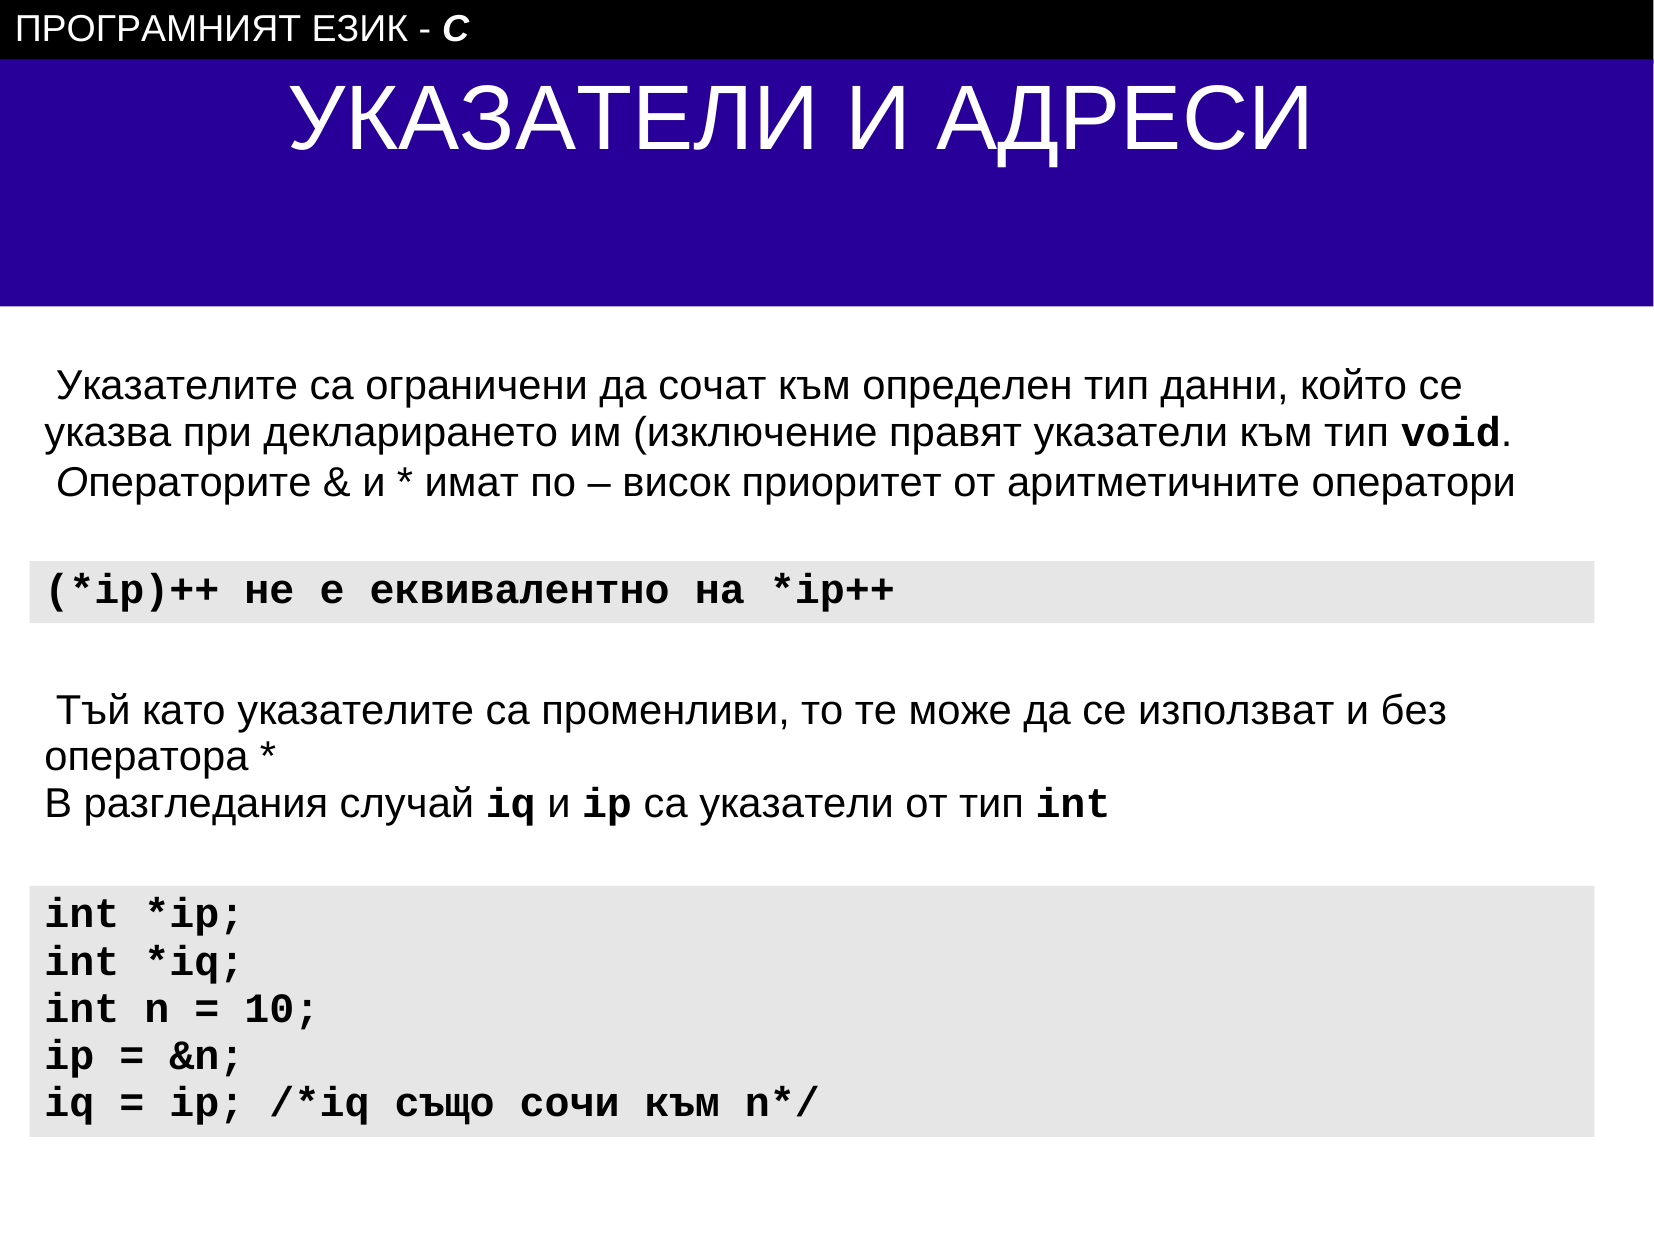

ПРОГРАМНИЯT ЕЗИК - С
			 УКАЗАТЕЛИ И АДРЕСИ
 Указателите са ограничени да сочат към определен тип данни, който се указва при декларирането им (изключение правят указатели към тип void.
 Операторите & и * имат по – висок приоритет от аритметичните оператори
(*ip)++ не е еквивалентно на *ip++
 Тъй като указателите са променливи, то те може да се използват и без оператора *
В разгледания случай iq и ip са указатели от тип int
int *ip;
int *iq;
int n = 10;
ip = &n;
iq = ip; /*iq също сочи към n*/